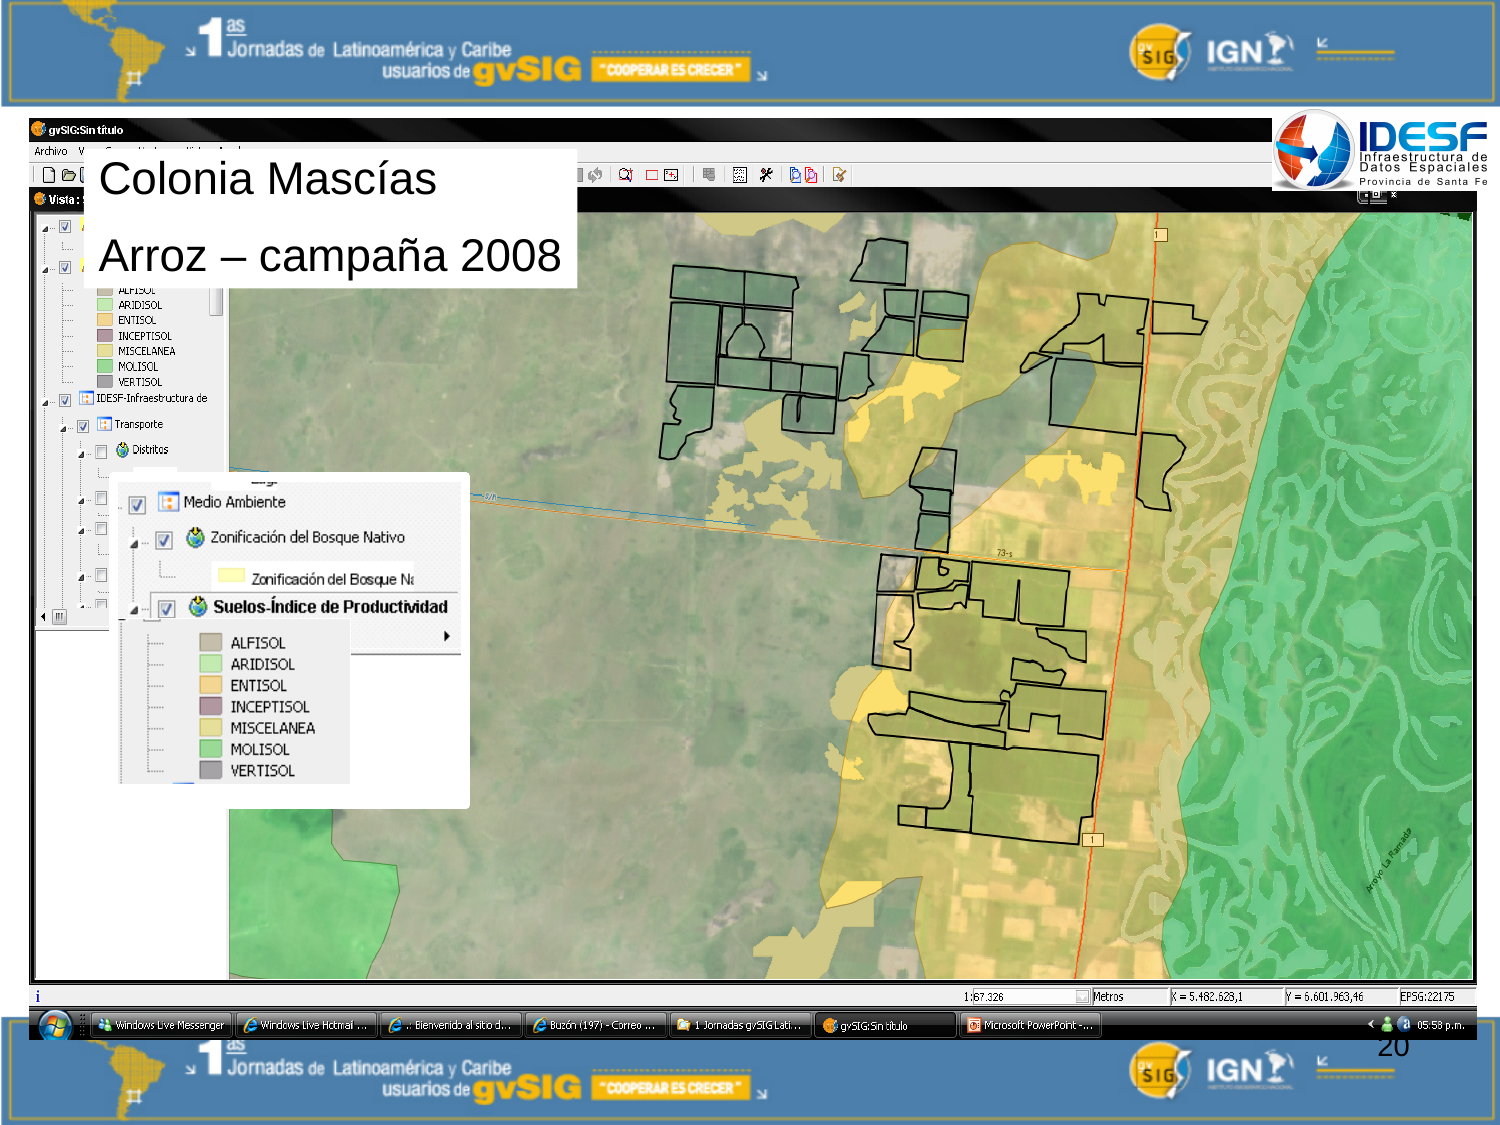

Colonia Mascías
Arroz – campaña 2008
20